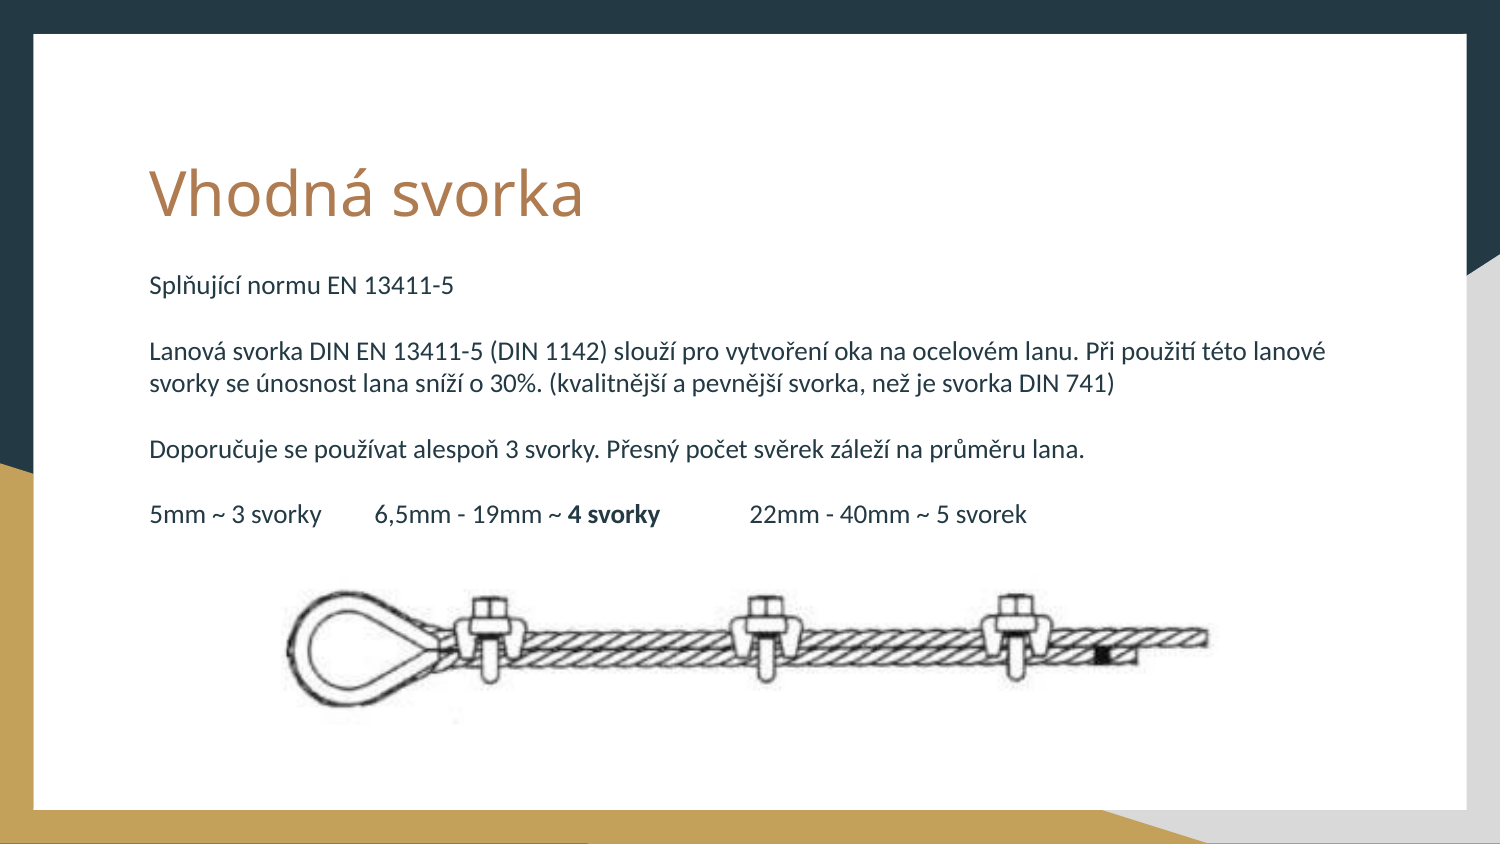

# Vhodná svorka
Splňující normu EN 13411-5
Lanová svorka DIN EN 13411-5 (DIN 1142) slouží pro vytvoření oka na ocelovém lanu. Při použití této lanové svorky se únosnost lana sníží o 30%. (kvalitnější a pevnější svorka, než je svorka DIN 741)
Doporučuje se používat alespoň 3 svorky. Přesný počet svěrek záleží na průměru lana.
5mm ~ 3 svorky	6,5mm - 19mm ~ 4 svorky		22mm - 40mm ~ 5 svorek